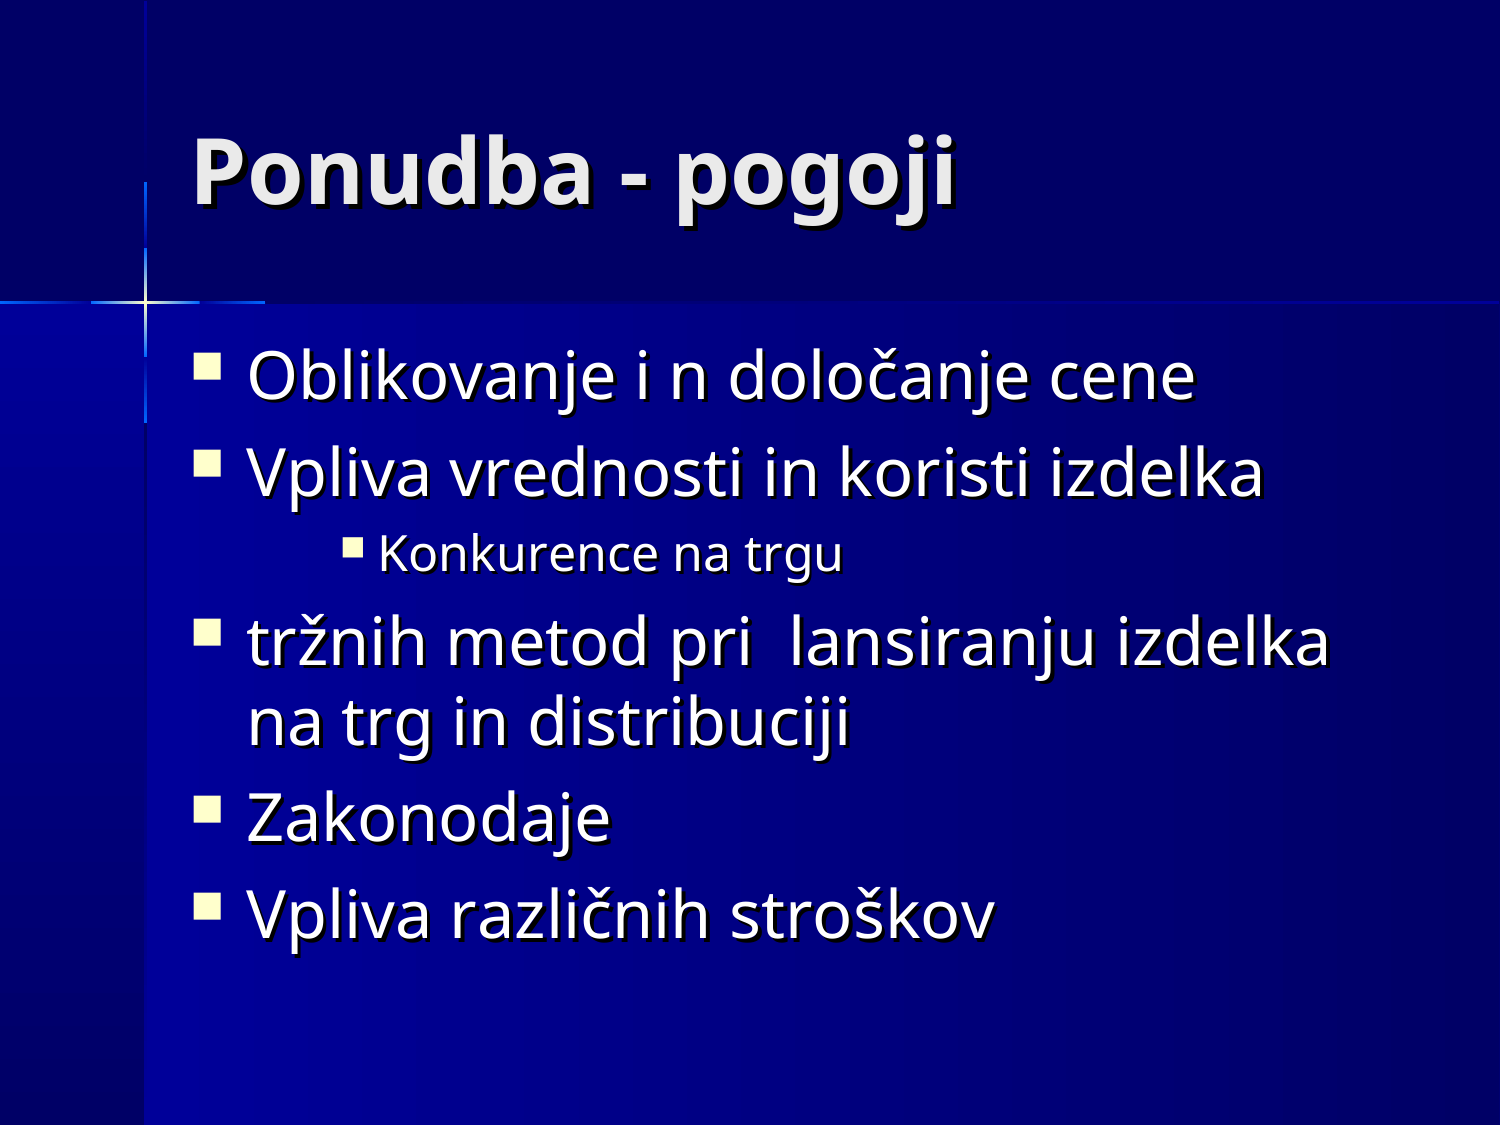

# Ponudba - pogoji
Oblikovanje i n določanje cene
Vpliva vrednosti in koristi izdelka
Konkurence na trgu
tržnih metod pri lansiranju izdelka na trg in distribuciji
Zakonodaje
Vpliva različnih stroškov